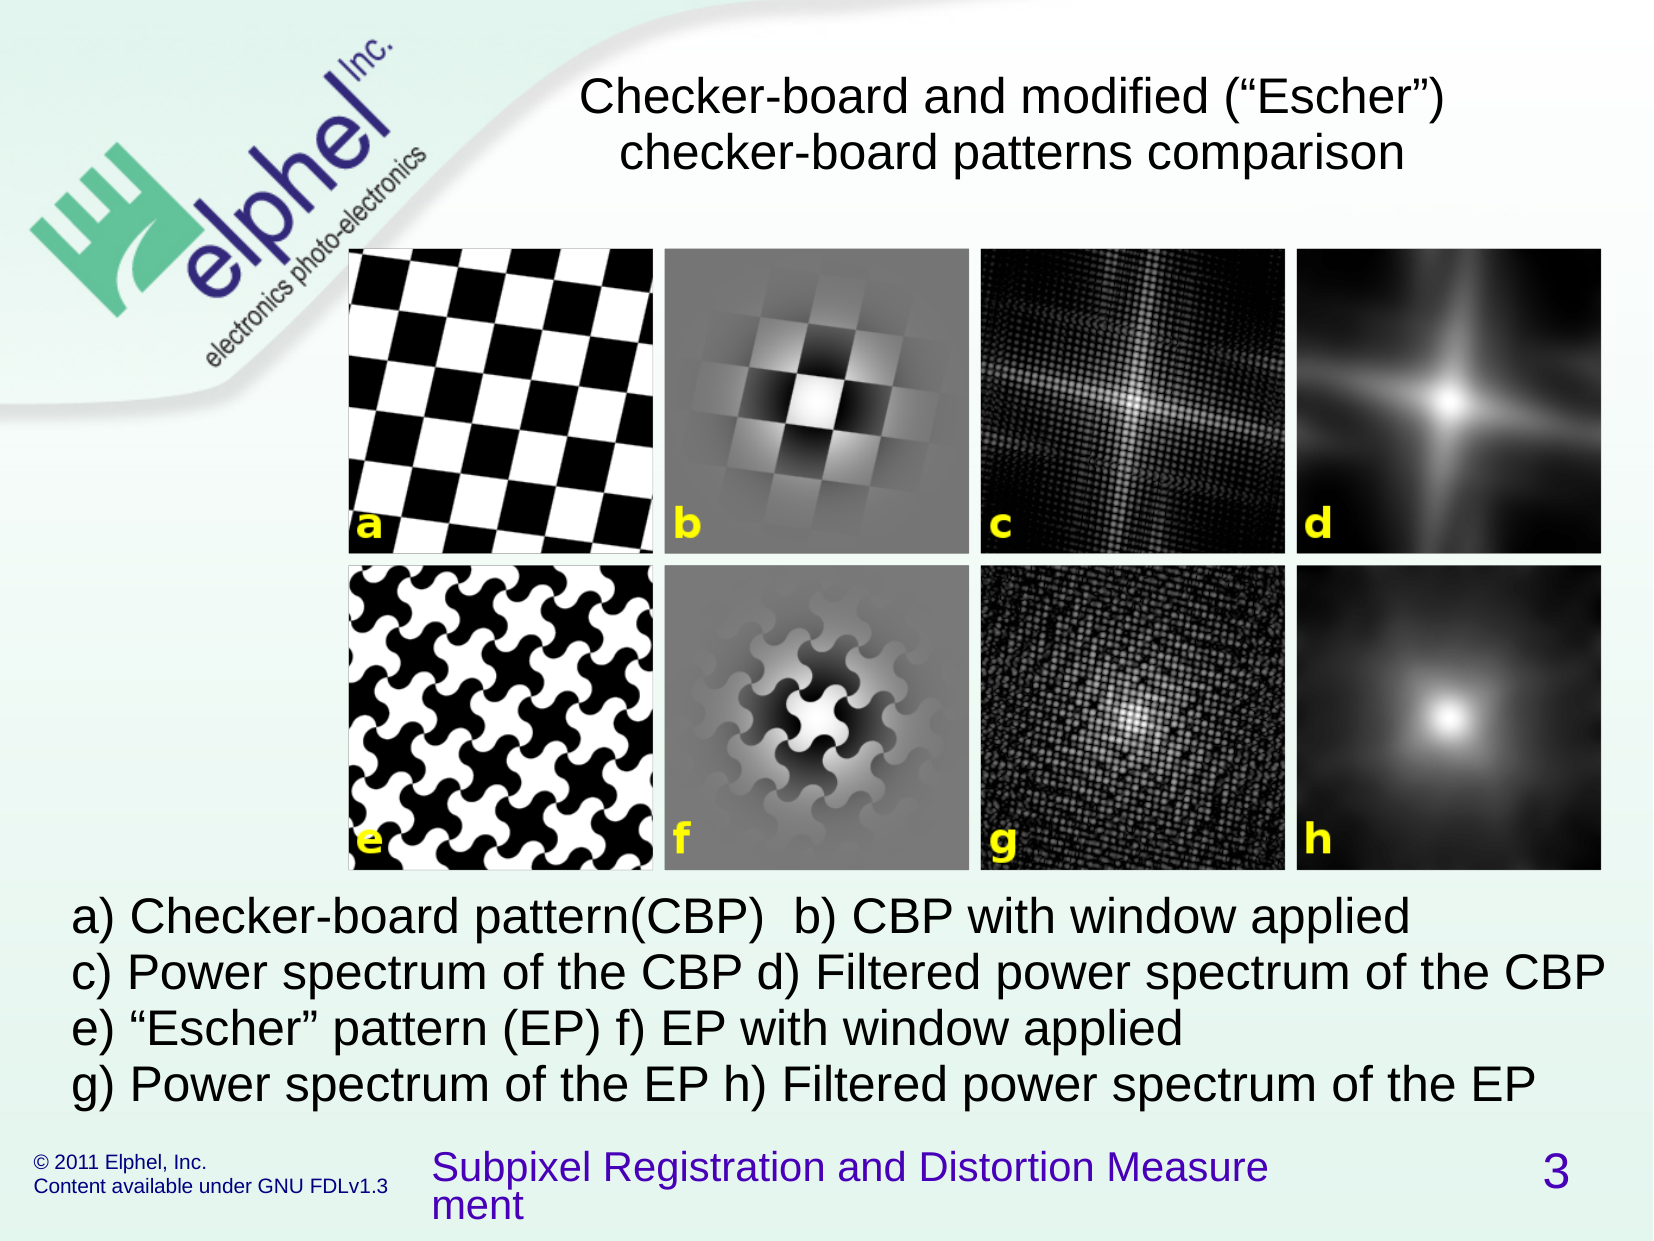

# Checker-board and modified (“Escher”) checker-board patterns comparison
a) Checker-board pattern(CBP) b) CBP with window applied
c) Power spectrum of the CBP d) Filtered power spectrum of the CBP
e) “Escher” pattern (EP) f) EP with window applied
g) Power spectrum of the EP h) Filtered power spectrum of the EP
Subpixel Registration and Distortion Measurement
3